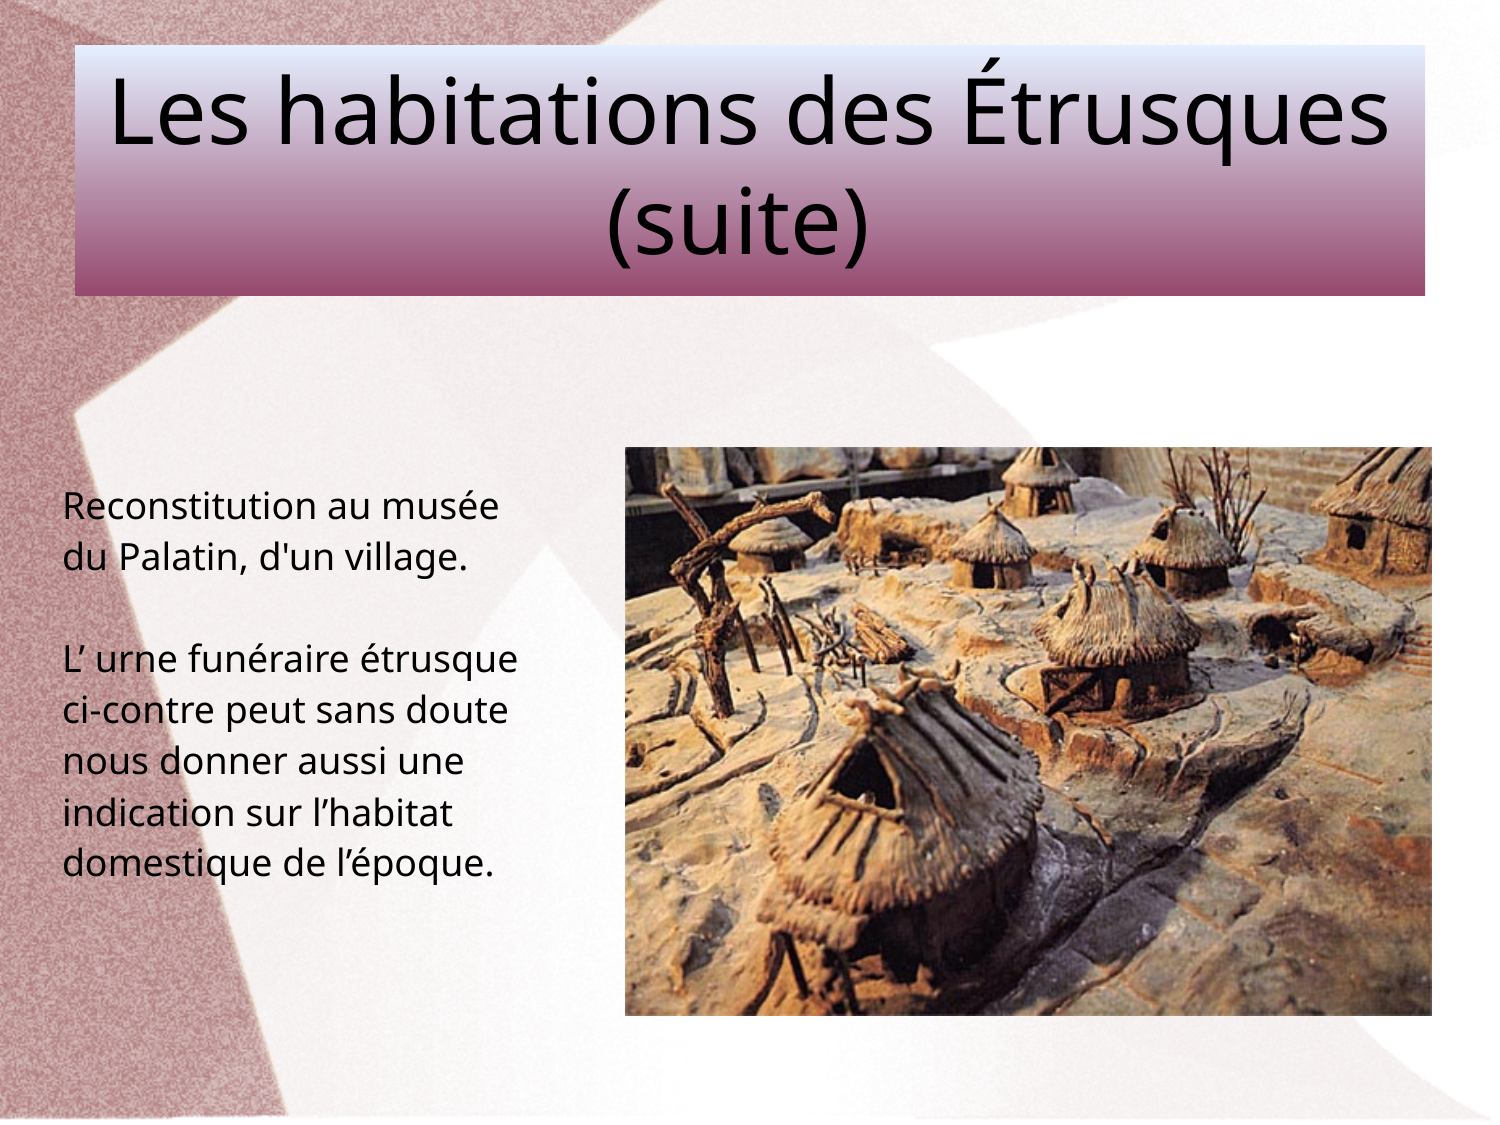

# Les habitations des Étrusques (suite)
Reconstitution au musée du Palatin, d'un village.
L’ urne funéraire étrusque ci-contre peut sans doute nous donner aussi une indication sur l’habitat domestique de l’époque.